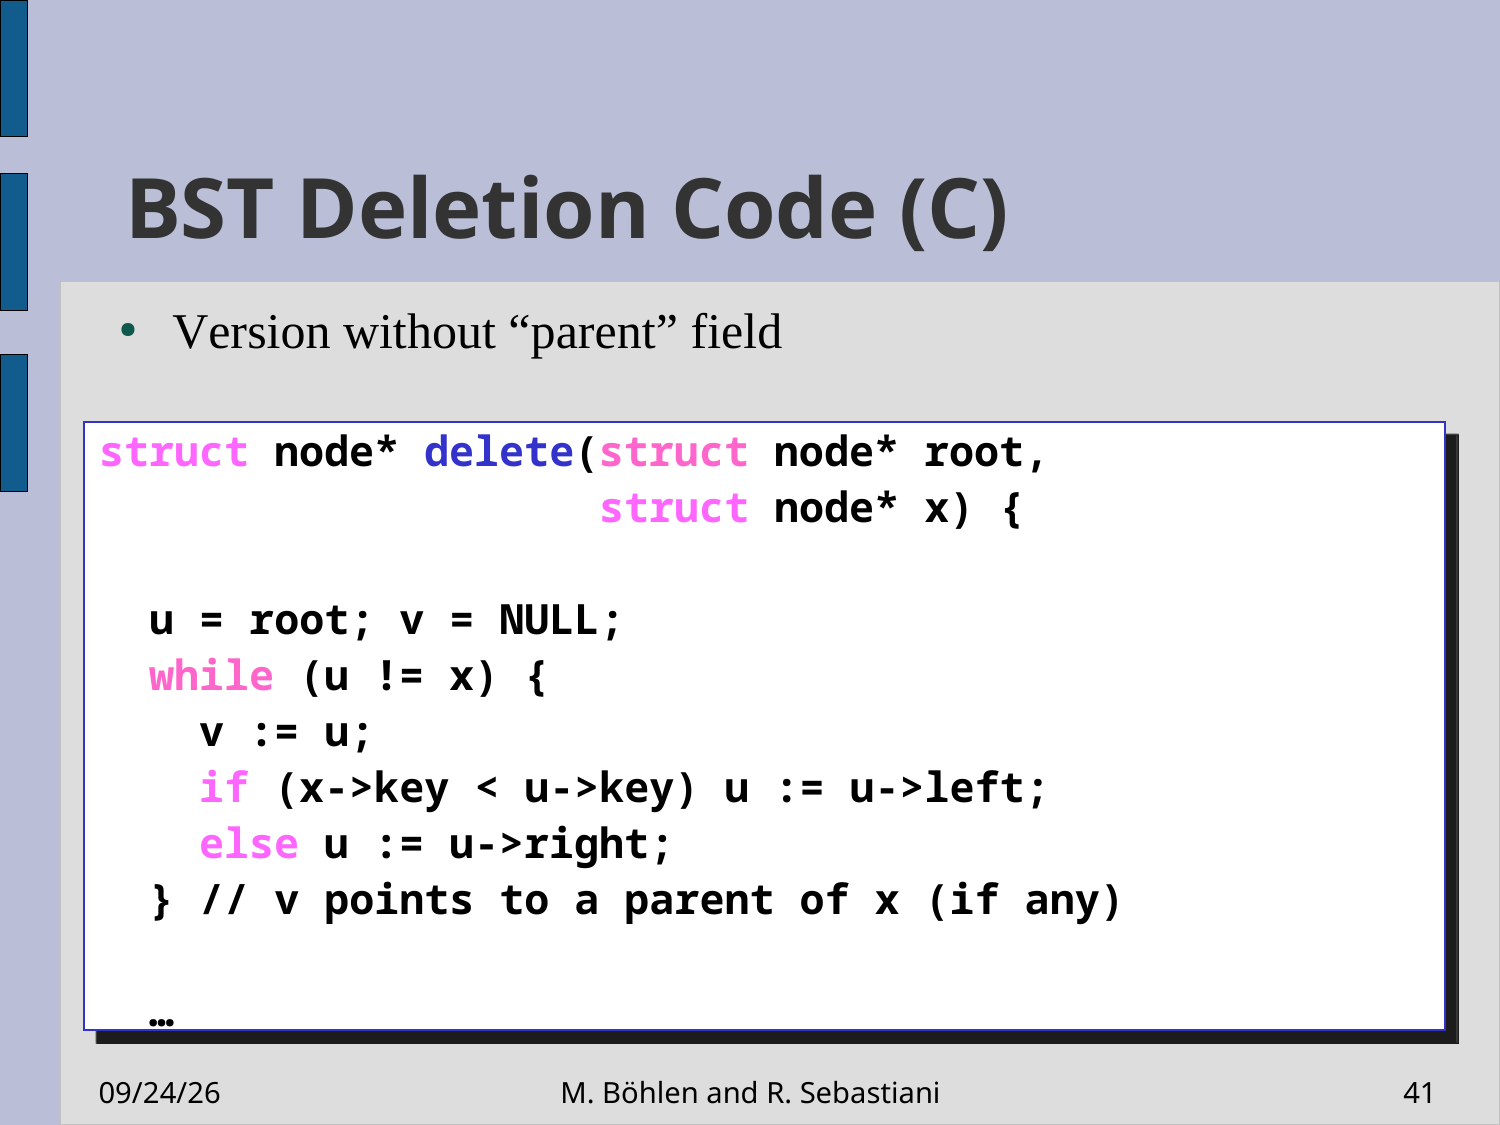

# BST Deletion Code (C)
Version without “parent” field
struct node* delete(struct node* root,
 struct node* x) {
 u = root; v = NULL;
 while (u != x) {
 v := u;
 if (x->key < u->key) u := u->left;
 else u := u->right;
 } // v points to a parent of x (if any)
 …
M. Böhlen and R. Sebastiani
41